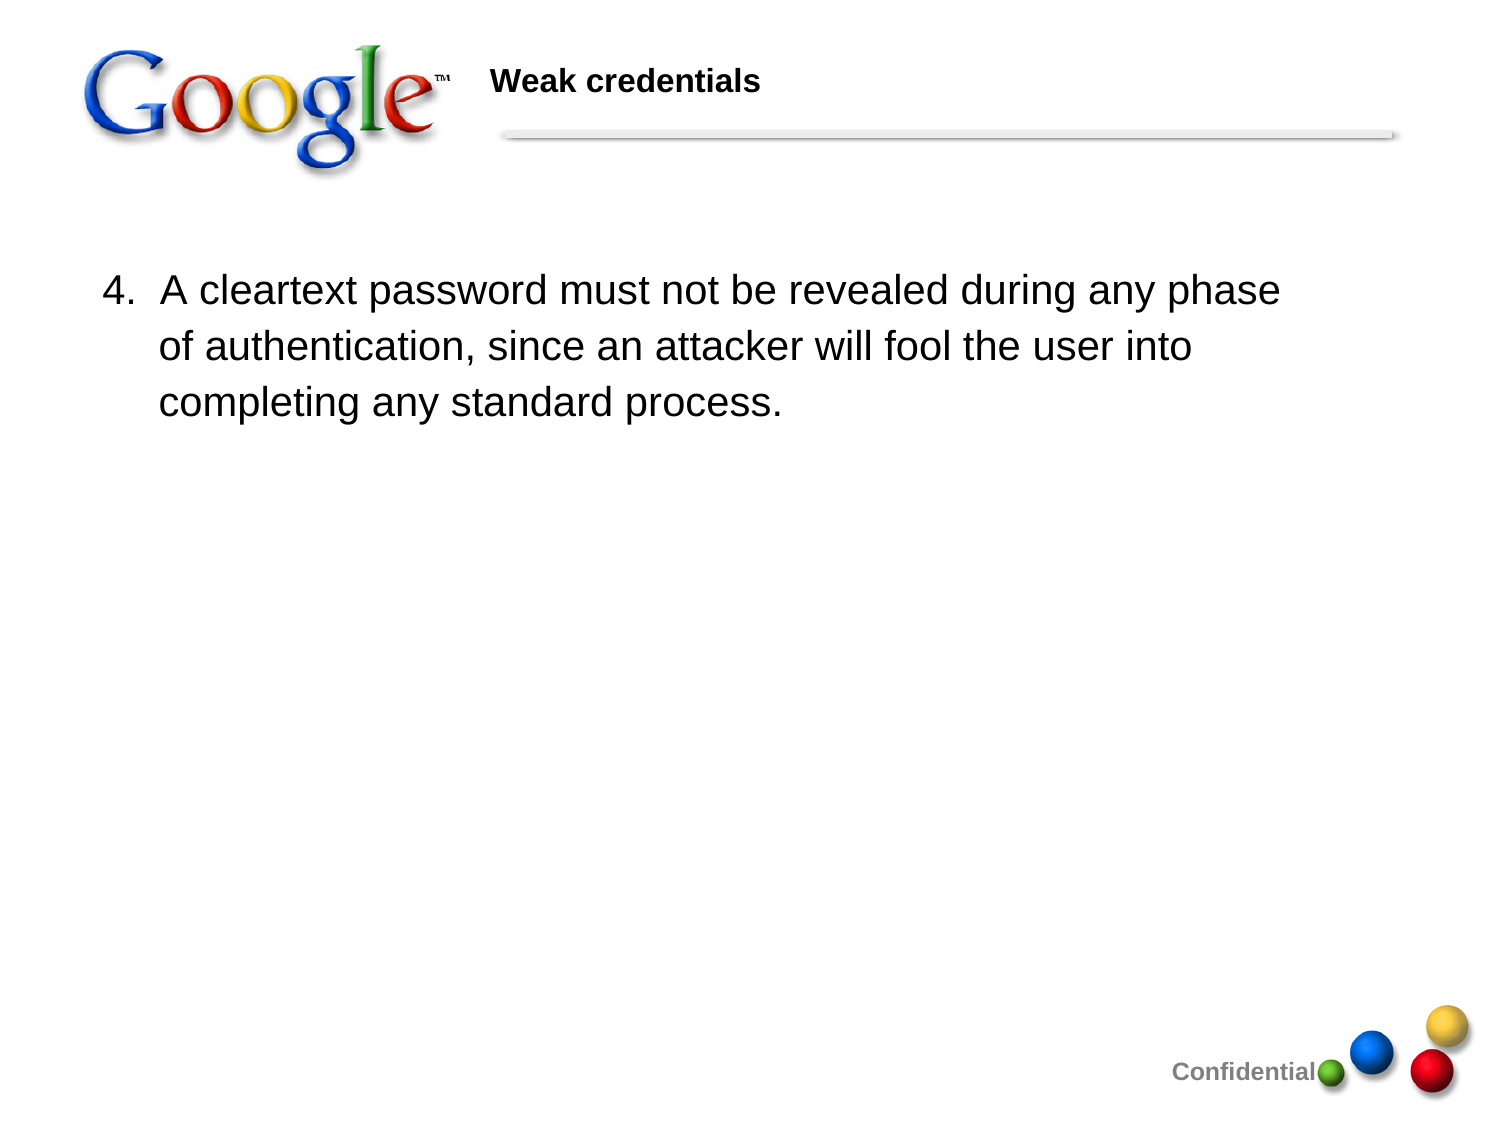

# Weak credentials
4. A cleartext password must not be revealed during any phase of authentication, since an attacker will fool the user into completing any standard process.